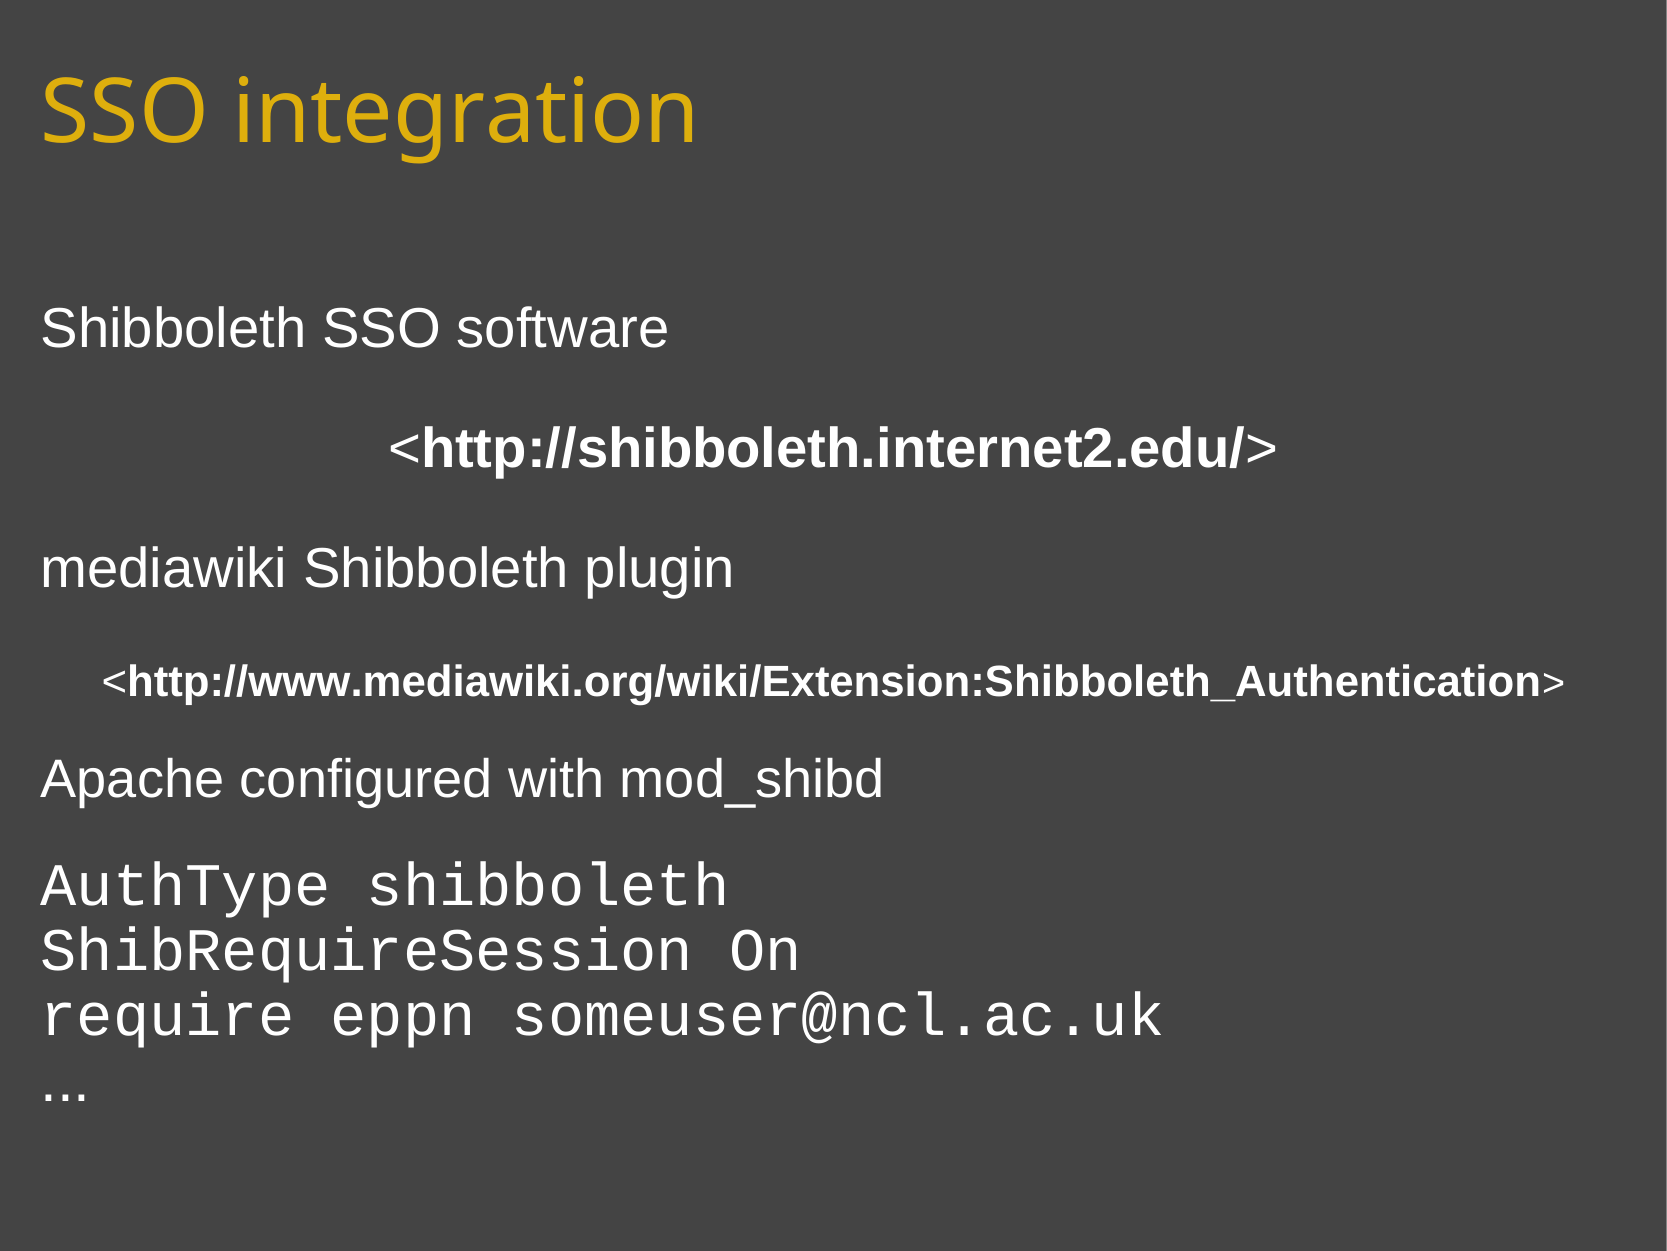

# SSO integration
Shibboleth SSO software
<http://shibboleth.internet2.edu/>
mediawiki Shibboleth plugin
<http://www.mediawiki.org/wiki/Extension:Shibboleth_Authentication>
Apache configured with mod_shibd
AuthType shibboleth
ShibRequireSession On
require eppn someuser@ncl.ac.uk
...